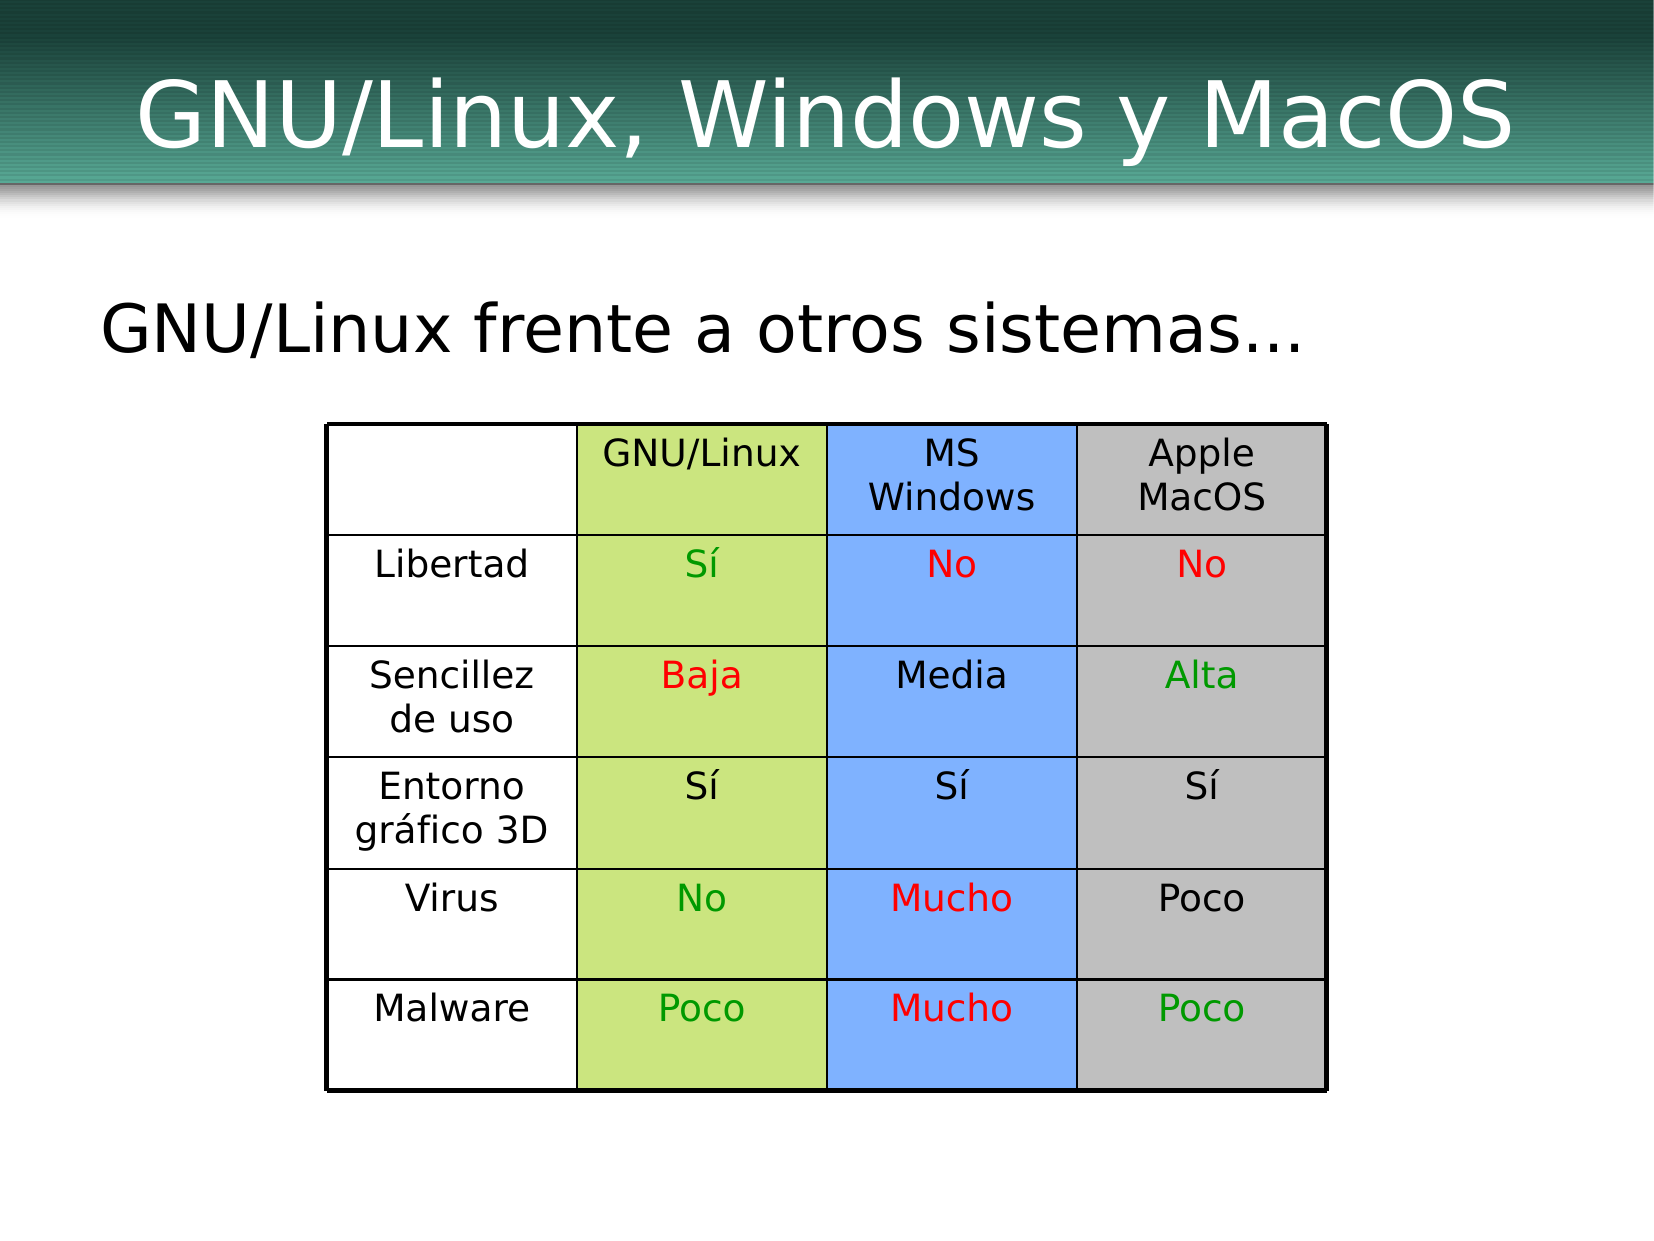

# GNU/Linux, Windows y MacOS
GNU/Linux frente a otros sistemas...
GNU/Linux
MS Windows
Apple MacOS
Libertad
Sí
No
No
Sencillez de uso
Baja
Media
Alta
Entorno gráfico 3D
Sí
Sí
Sí
Virus
No
Mucho
Poco
Malware
Poco
Mucho
Poco